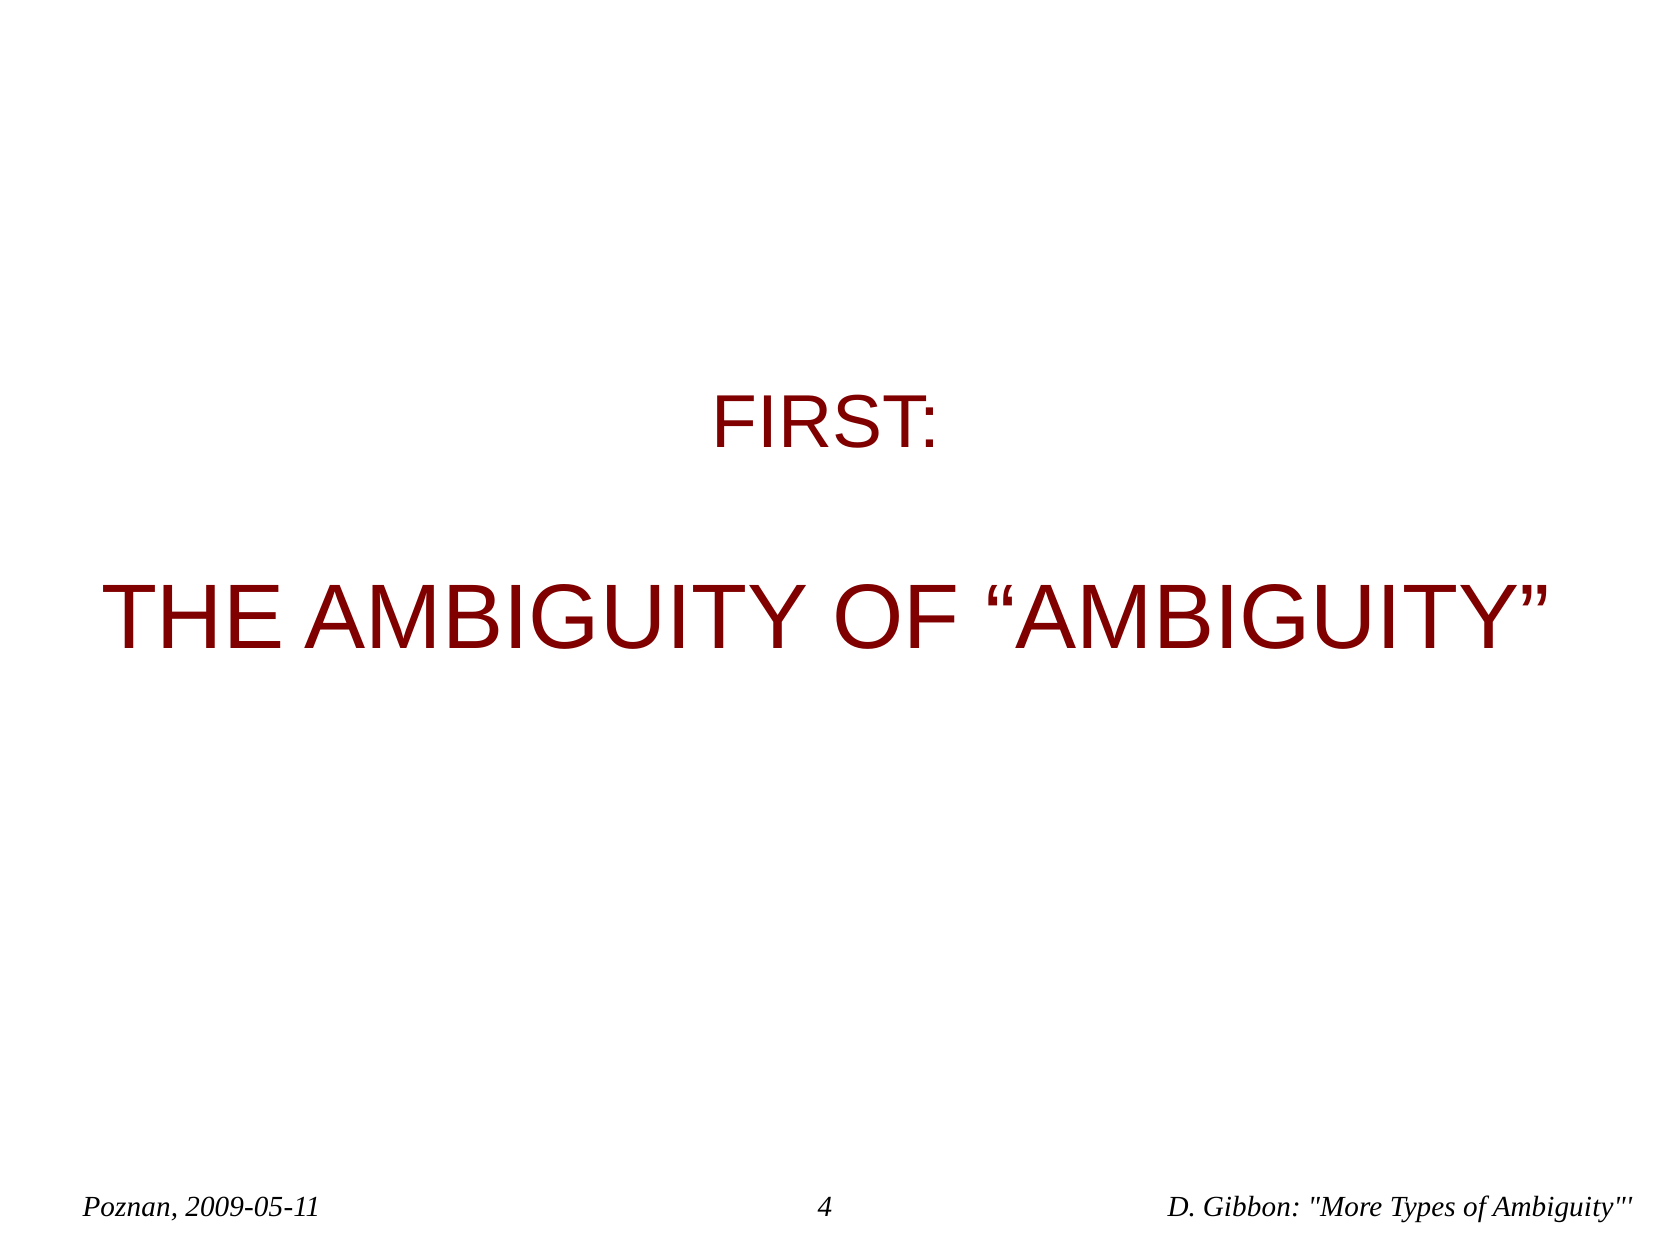

# FIRST: THE AMBIGUITY OF “AMBIGUITY”
Poznan, 2009-05-11
4
D. Gibbon: "More Types of Ambiguity"'